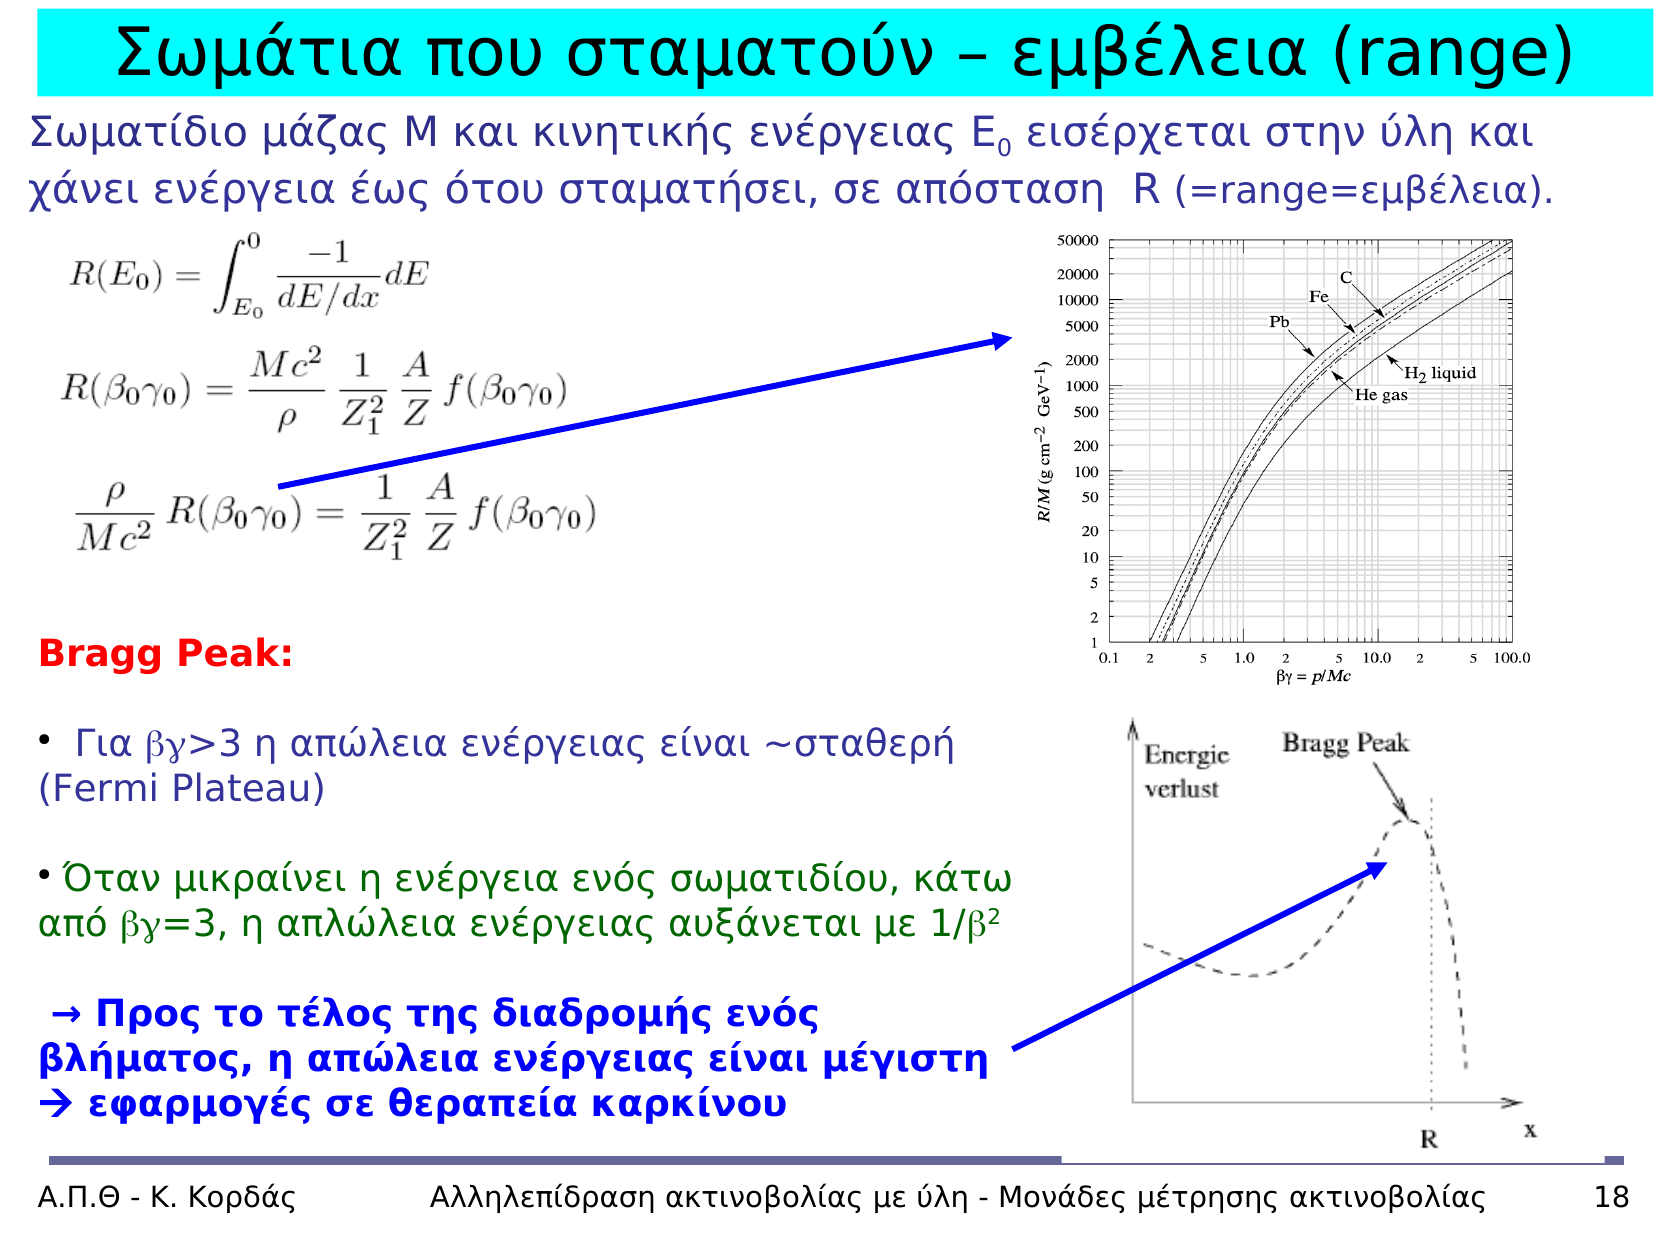

# Σωμάτια που σταματούν – εμβέλεια (range)
Σωματίδιο μάζας M και κινητικής ενέργειας E0 εισέρχεται στην ύλη και χάνει ενέργεια έως ότου σταματήσει, σε απόσταση R (=range=εμβέλεια).
Bragg Peak:
 Για >3 η απώλεια ενέργειας είναι ~σταθερή (Fermi Plateau)
 Όταν μικραίνει η ενέργεια ενός σωματιδίου, κάτω από =3, η απλώλεια ενέργειας αυξάνεται με 1/2
→ Προς το τέλος της διαδρομής ενός βλήματος, η απώλεια ενέργειας είναι μέγιστη  εφαρμογές σε θεραπεία καρκίνου
Α.Π.Θ - Κ. Κορδάς
Αλληλεπίδραση ακτινοβολίας με ύλη - Μονάδες μέτρησης ακτινοβολίας
18